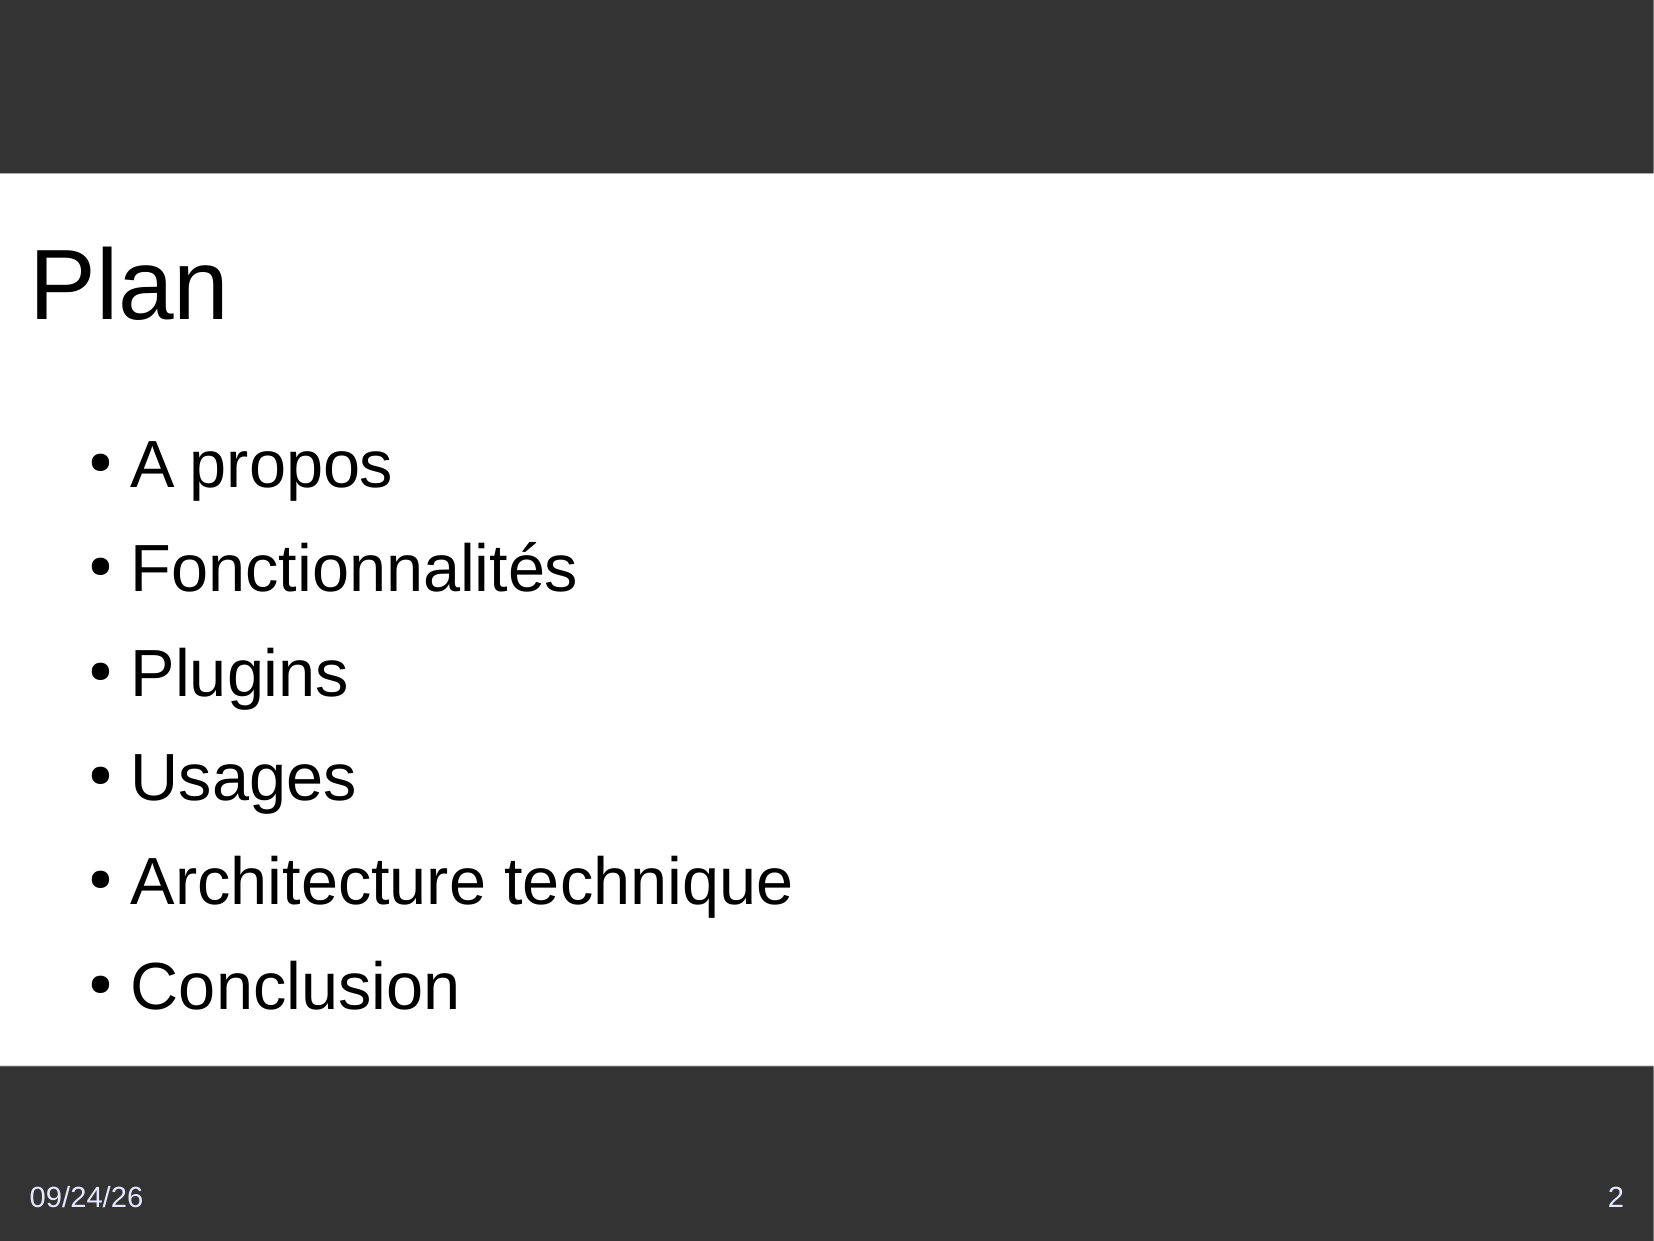

# Plan
 A propos
 Fonctionnalités
 Plugins
 Usages
 Architecture technique
 Conclusion
2